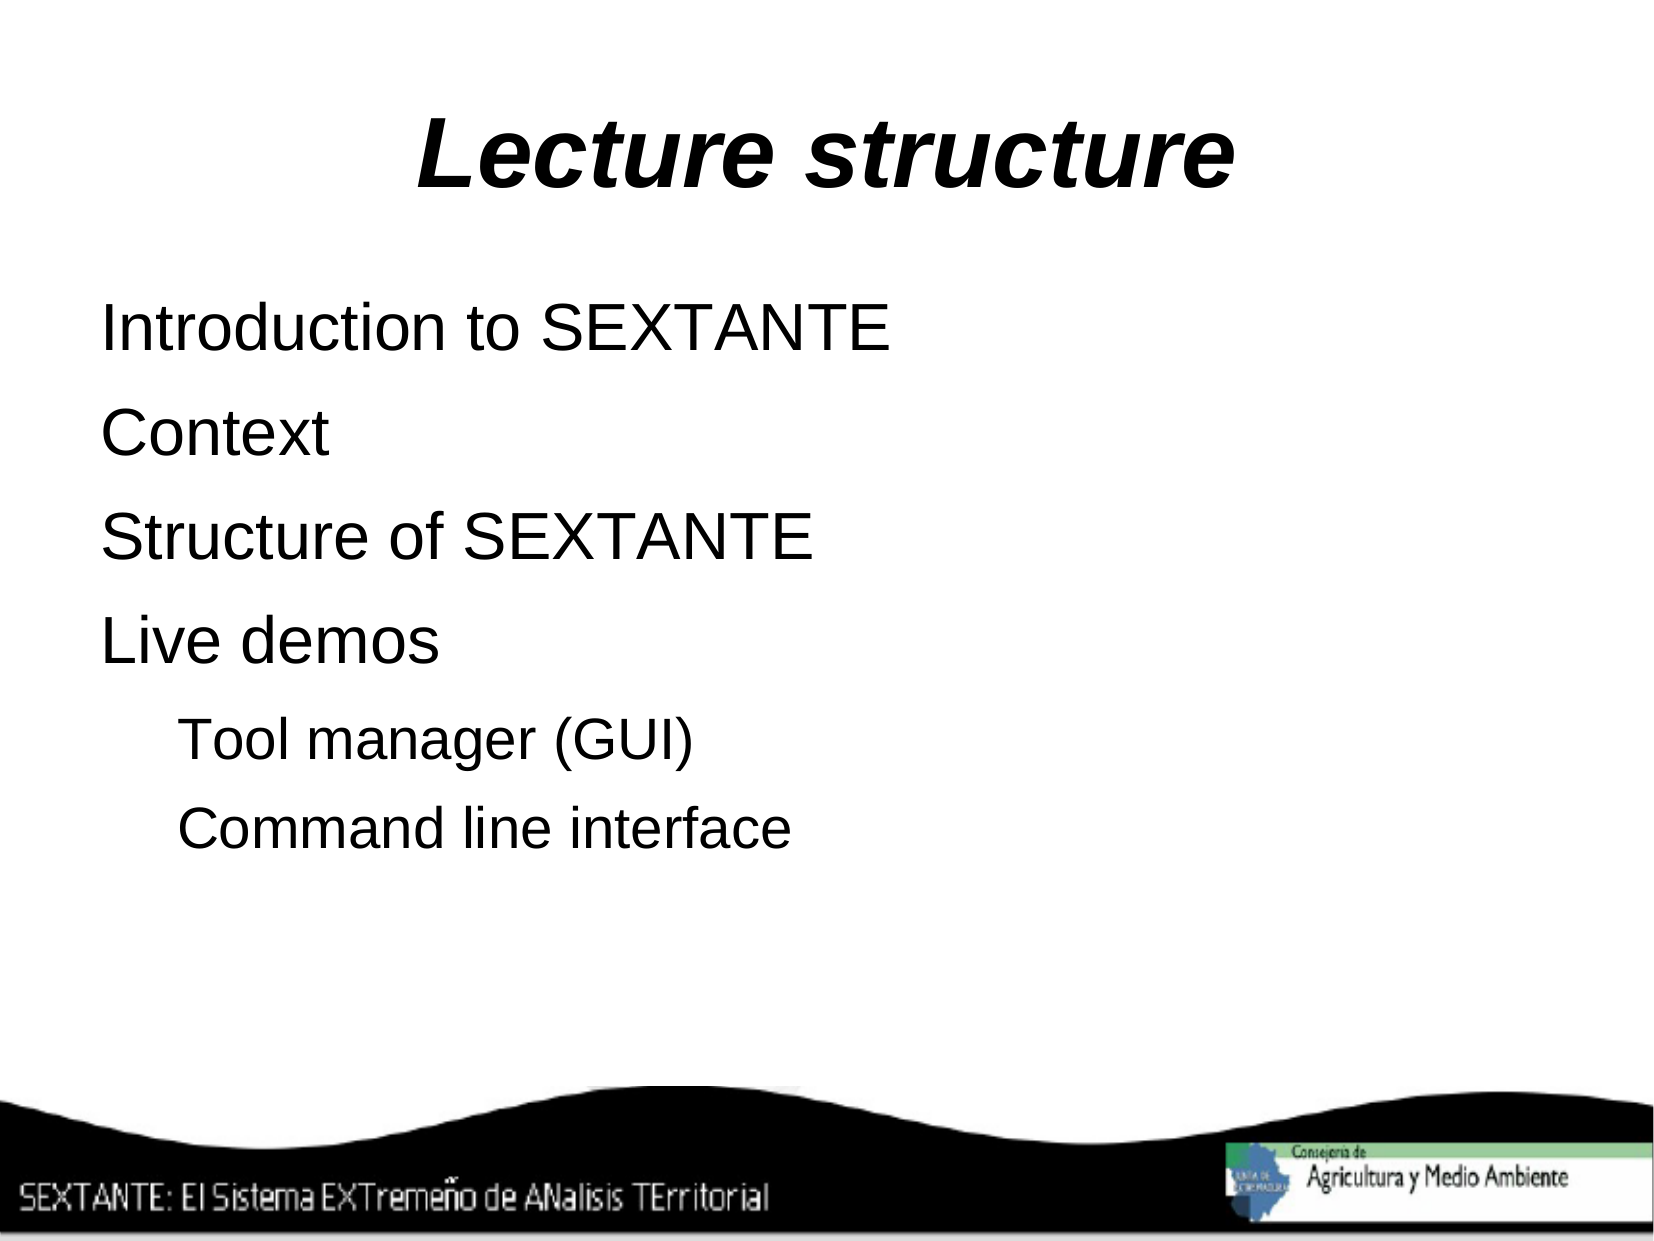

# Lecture structure
Introduction to SEXTANTE
Context
Structure of SEXTANTE
Live demos
Tool manager (GUI)
Command line interface